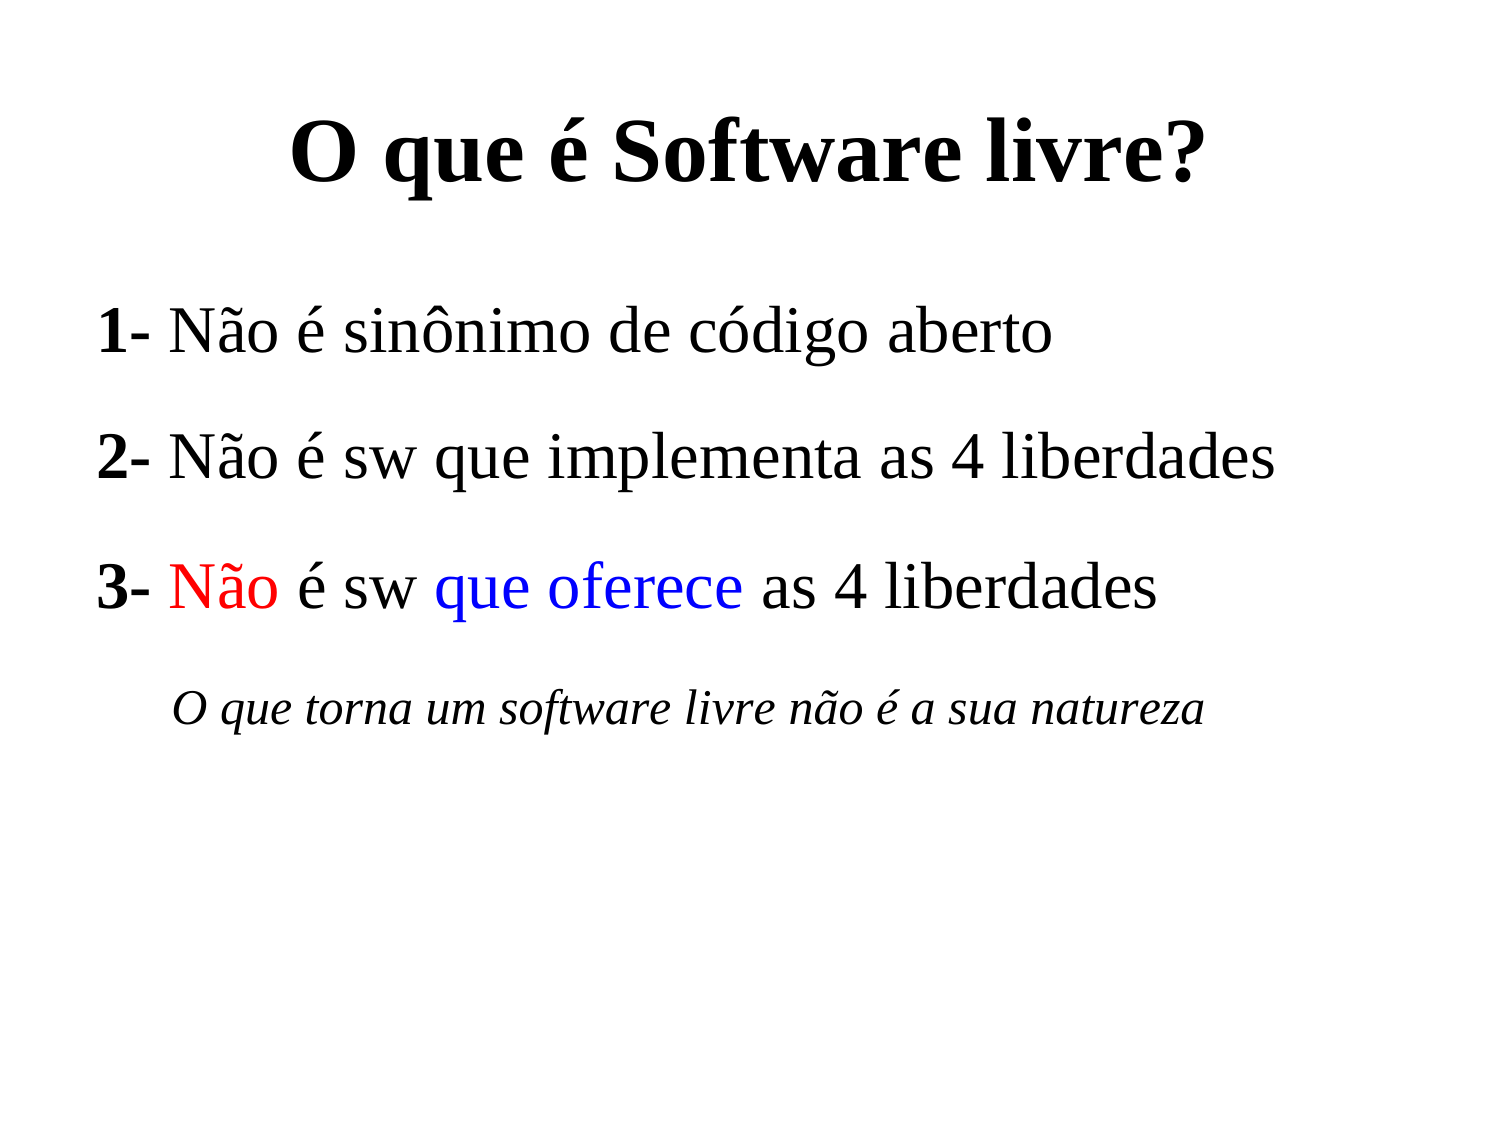

# O que é Software livre?
1- Não é sinônimo de código aberto
2- Não é sw que implementa as 4 liberdades
3- Não é sw que oferece as 4 liberdades
O que torna um software livre não é a sua natureza